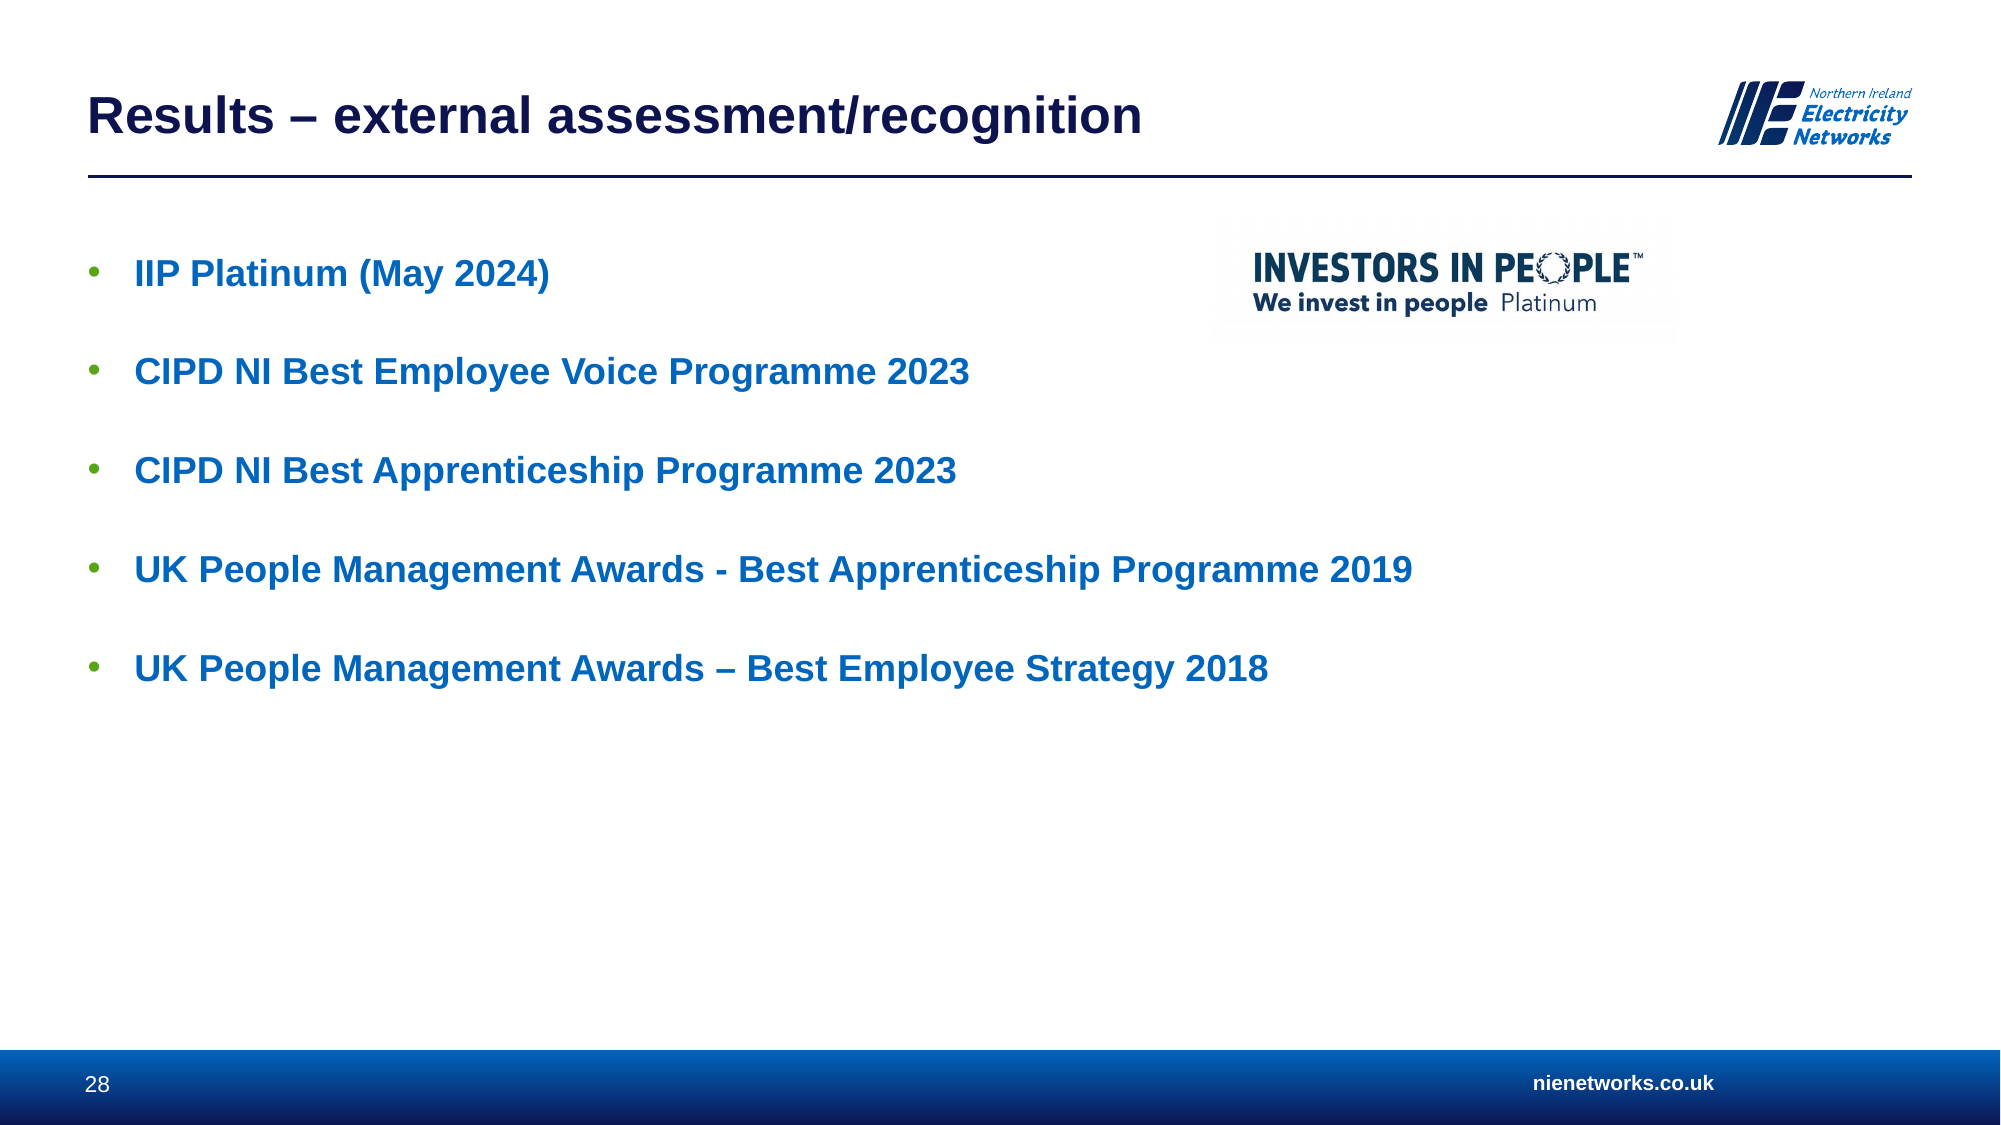

# Results – external assessment/recognition
IIP Platinum (May 2024)
CIPD NI Best Employee Voice Programme 2023
CIPD NI Best Apprenticeship Programme 2023
UK People Management Awards - Best Apprenticeship Programme 2019
UK People Management Awards – Best Employee Strategy 2018